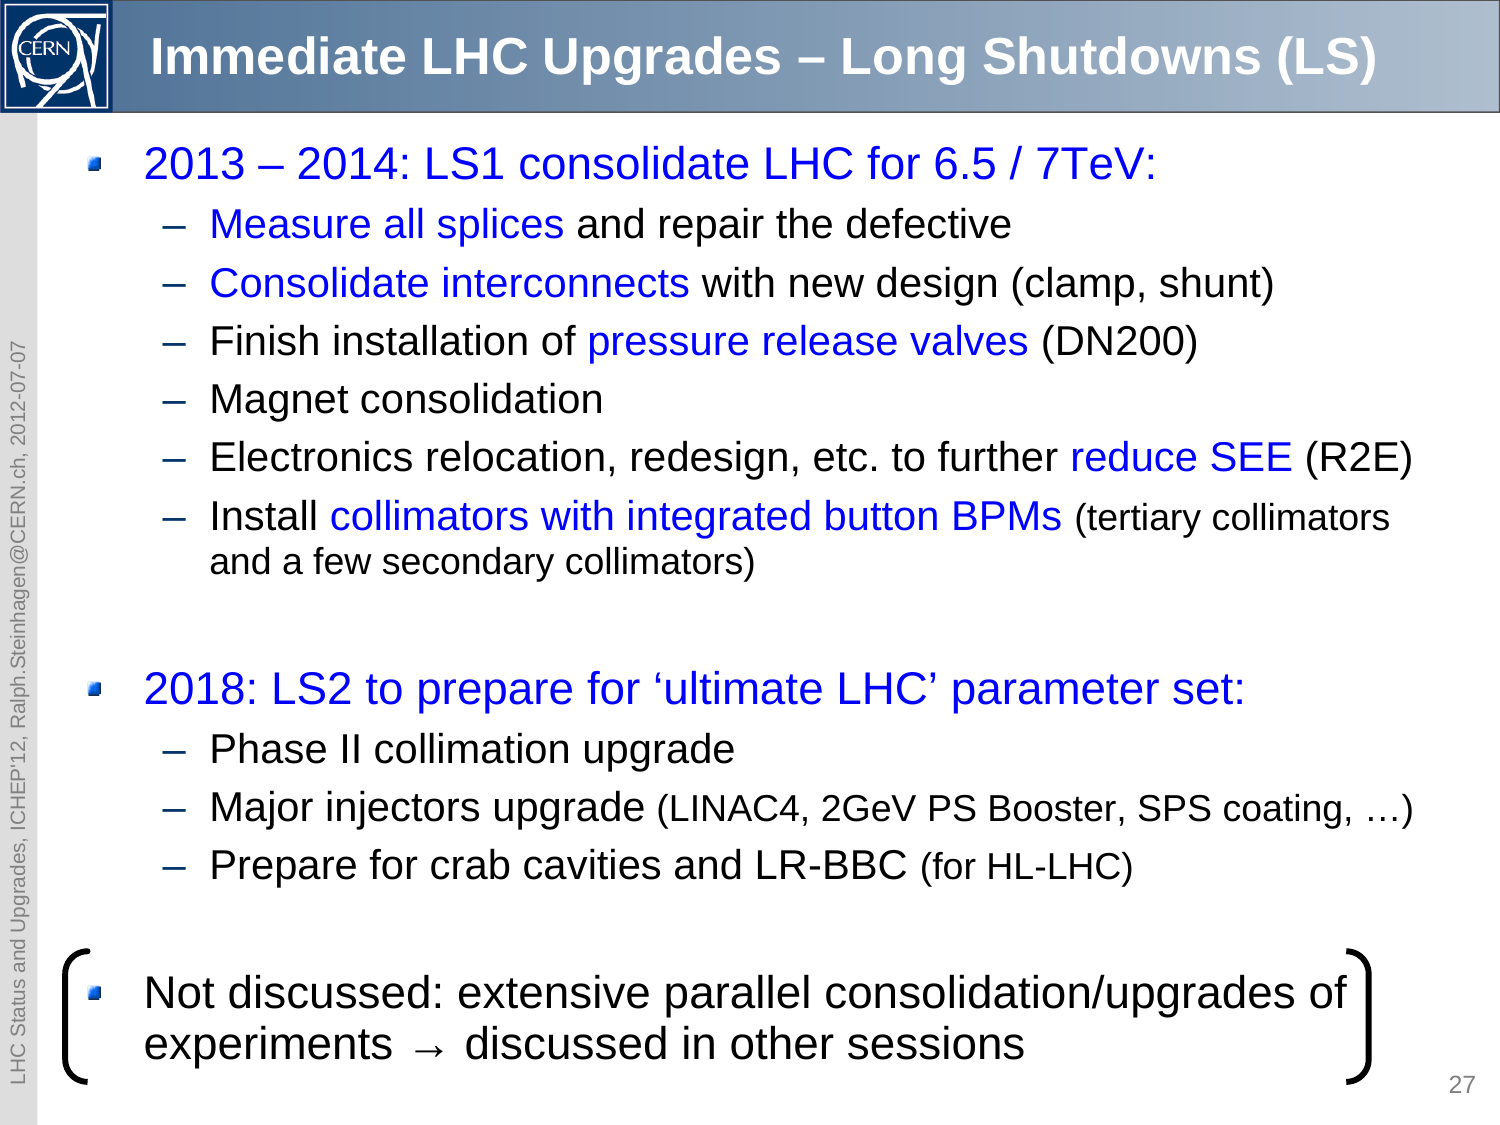

# Immediate LHC Upgrades – Long Shutdowns (LS)
2013 – 2014: LS1 consolidate LHC for 6.5 / 7TeV:
Measure all splices and repair the defective
Consolidate interconnects with new design (clamp, shunt)
Finish installation of pressure release valves (DN200)
Magnet consolidation
Electronics relocation, redesign, etc. to further reduce SEE (R2E)
Install collimators with integrated button BPMs (tertiary collimators and a few secondary collimators)
2018: LS2 to prepare for ‘ultimate LHC’ parameter set:
Phase II collimation upgrade
Major injectors upgrade (LINAC4, 2GeV PS Booster, SPS coating, …)
Prepare for crab cavities and LR-BBC (for HL-LHC)
Not discussed: extensive parallel consolidation/upgrades of experiments → discussed in other sessions